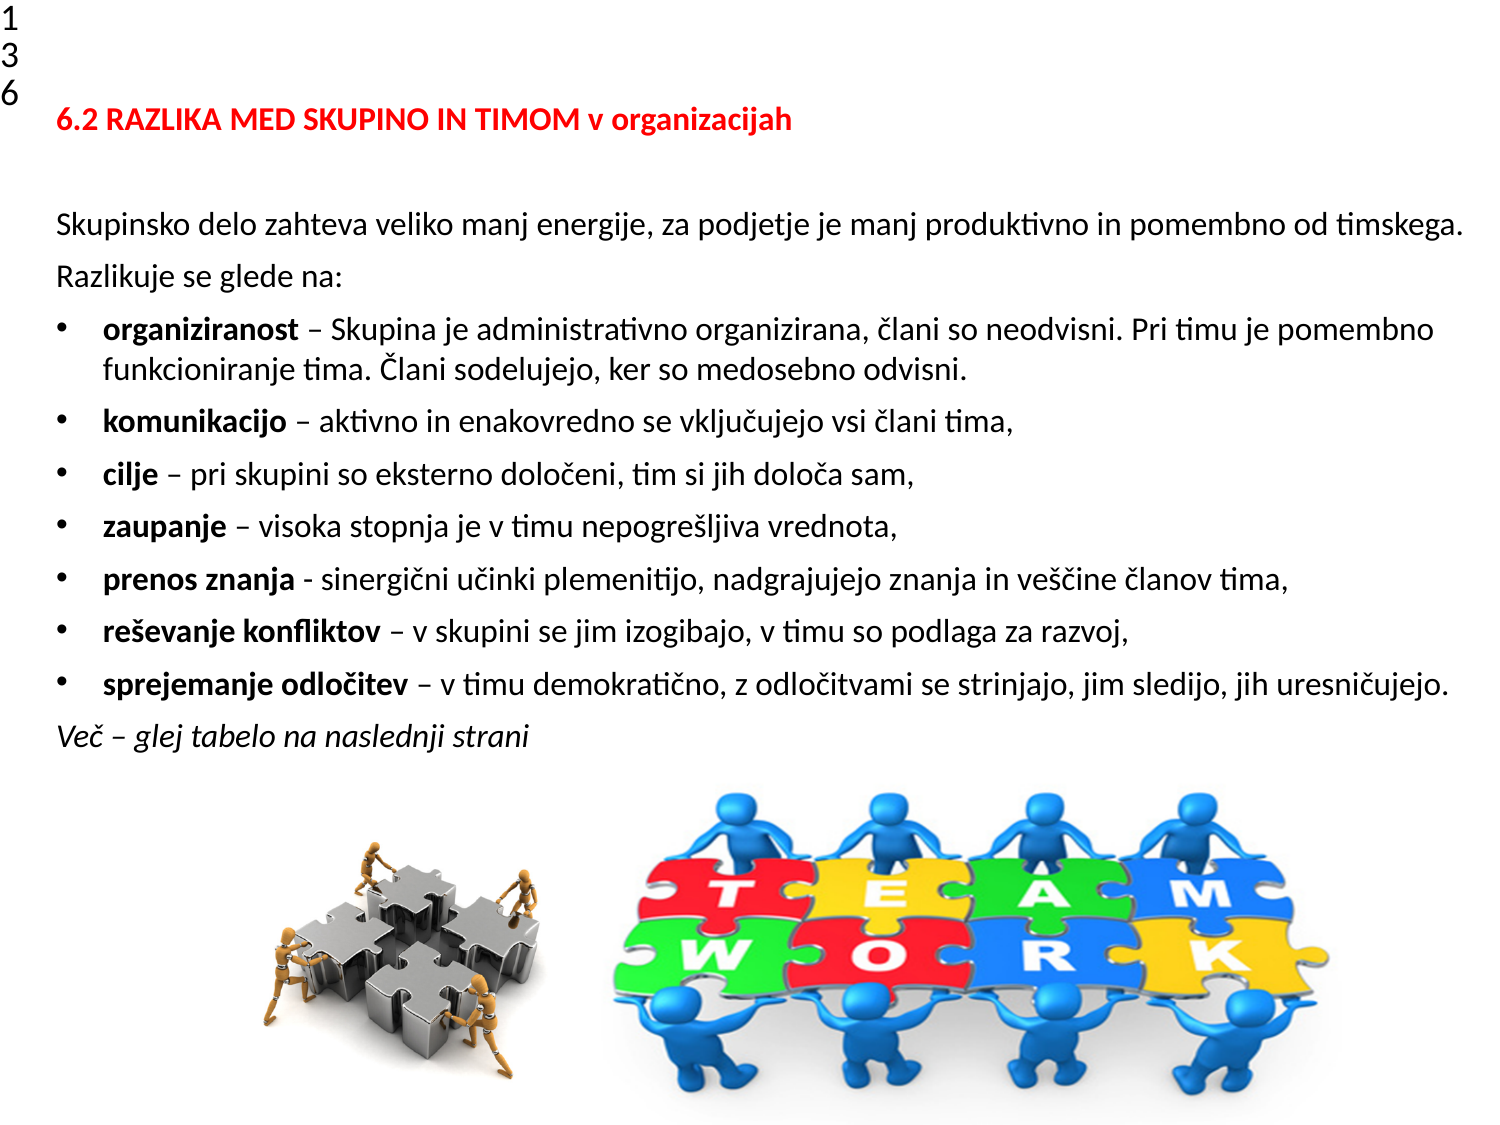

6.2 RAZLIKA MED SKUPINO IN TIMOM v organizacijah
Skupinsko delo zahteva veliko manj energije, za podjetje je manj produktivno in pomembno od timskega.
Razlikuje se glede na:
organiziranost – Skupina je administrativno organizirana, člani so neodvisni. Pri timu je pomembno funkcioniranje tima. Člani sodelujejo, ker so medosebno odvisni.
komunikacijo – aktivno in enakovredno se vključujejo vsi člani tima,
cilje – pri skupini so eksterno določeni, tim si jih določa sam,
zaupanje – visoka stopnja je v timu nepogrešljiva vrednota,
prenos znanja - sinergični učinki plemenitijo, nadgrajujejo znanja in veščine članov tima,
reševanje konfliktov – v skupini se jim izogibajo, v timu so podlaga za razvoj,
sprejemanje odločitev – v timu demokratično, z odločitvami se strinjajo, jim sledijo, jih uresničujejo.
Več – glej tabelo na naslednji strani